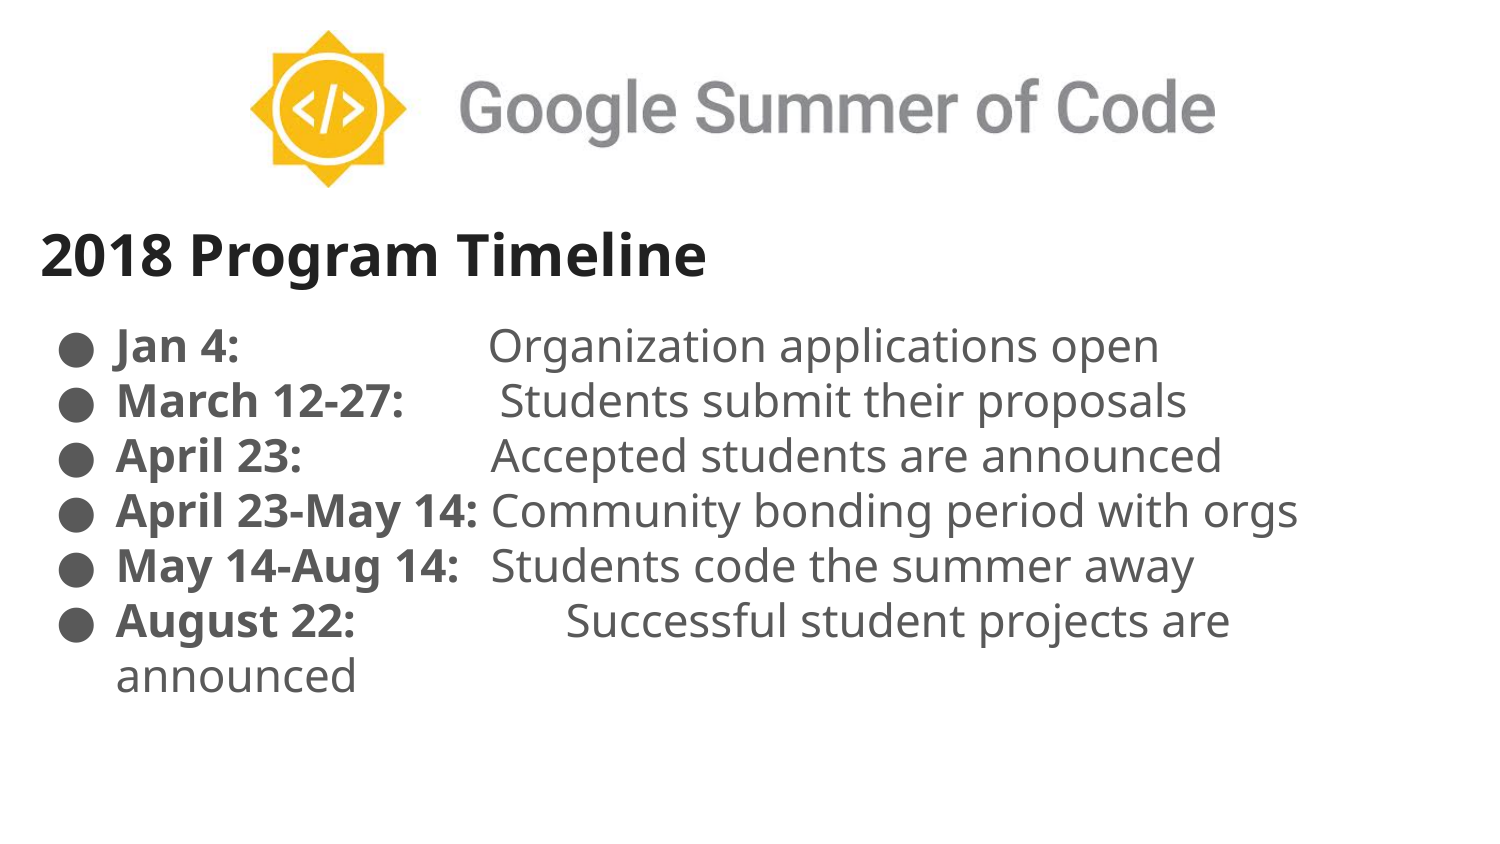

# 2018 Program Timeline
Jan 4:			 Organization applications open
March 12-27:	 Students submit their proposals
April 23:			Accepted students are announced
April 23-May 14:	Community bonding period with orgs
May 14-Aug 14:	Students code the summer away
August 22:	 		Successful student projects are announced